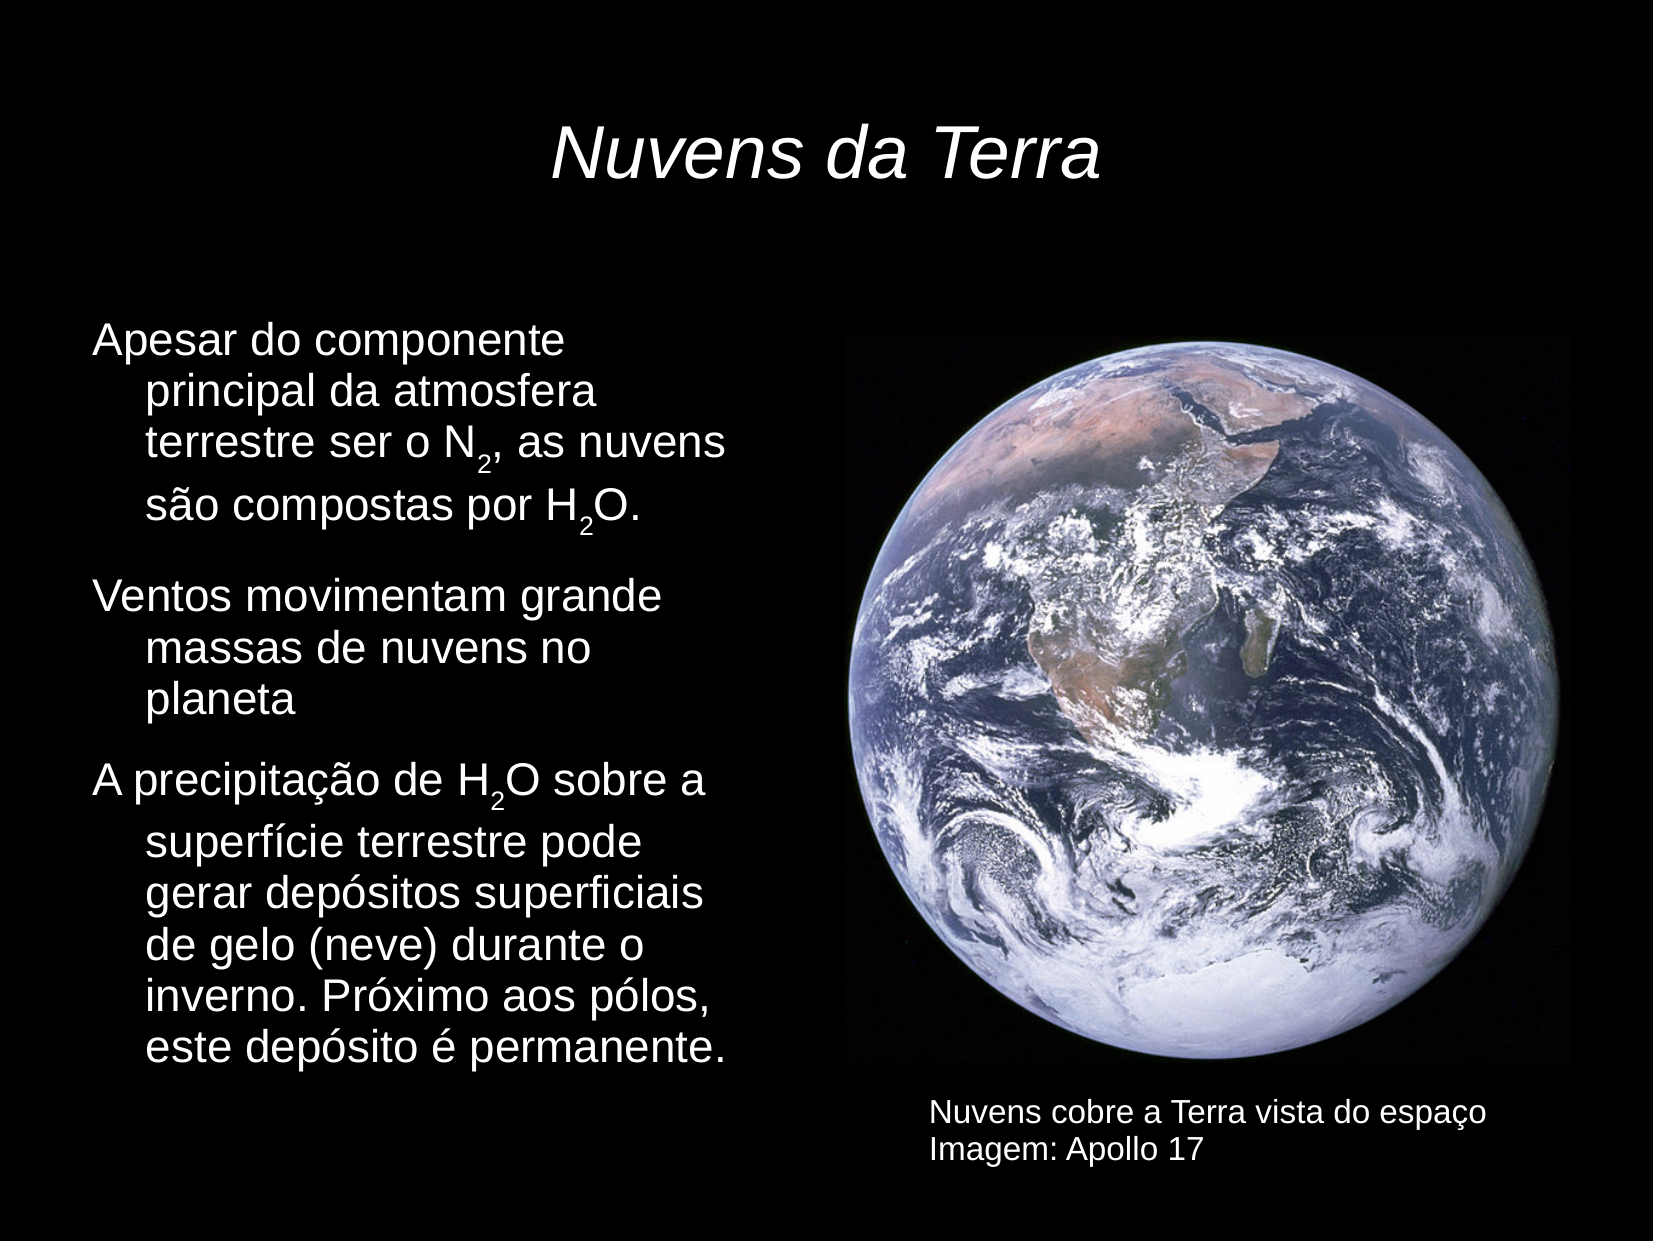

# Nuvens da Terra
Apesar do componente principal da atmosfera terrestre ser o N2, as nuvens são compostas por H2O.
Ventos movimentam grande massas de nuvens no planeta
A precipitação de H2O sobre a superfície terrestre pode gerar depósitos superficiais de gelo (neve) durante o inverno. Próximo aos pólos, este depósito é permanente.
Nuvens cobre a Terra vista do espaço
Imagem: Apollo 17